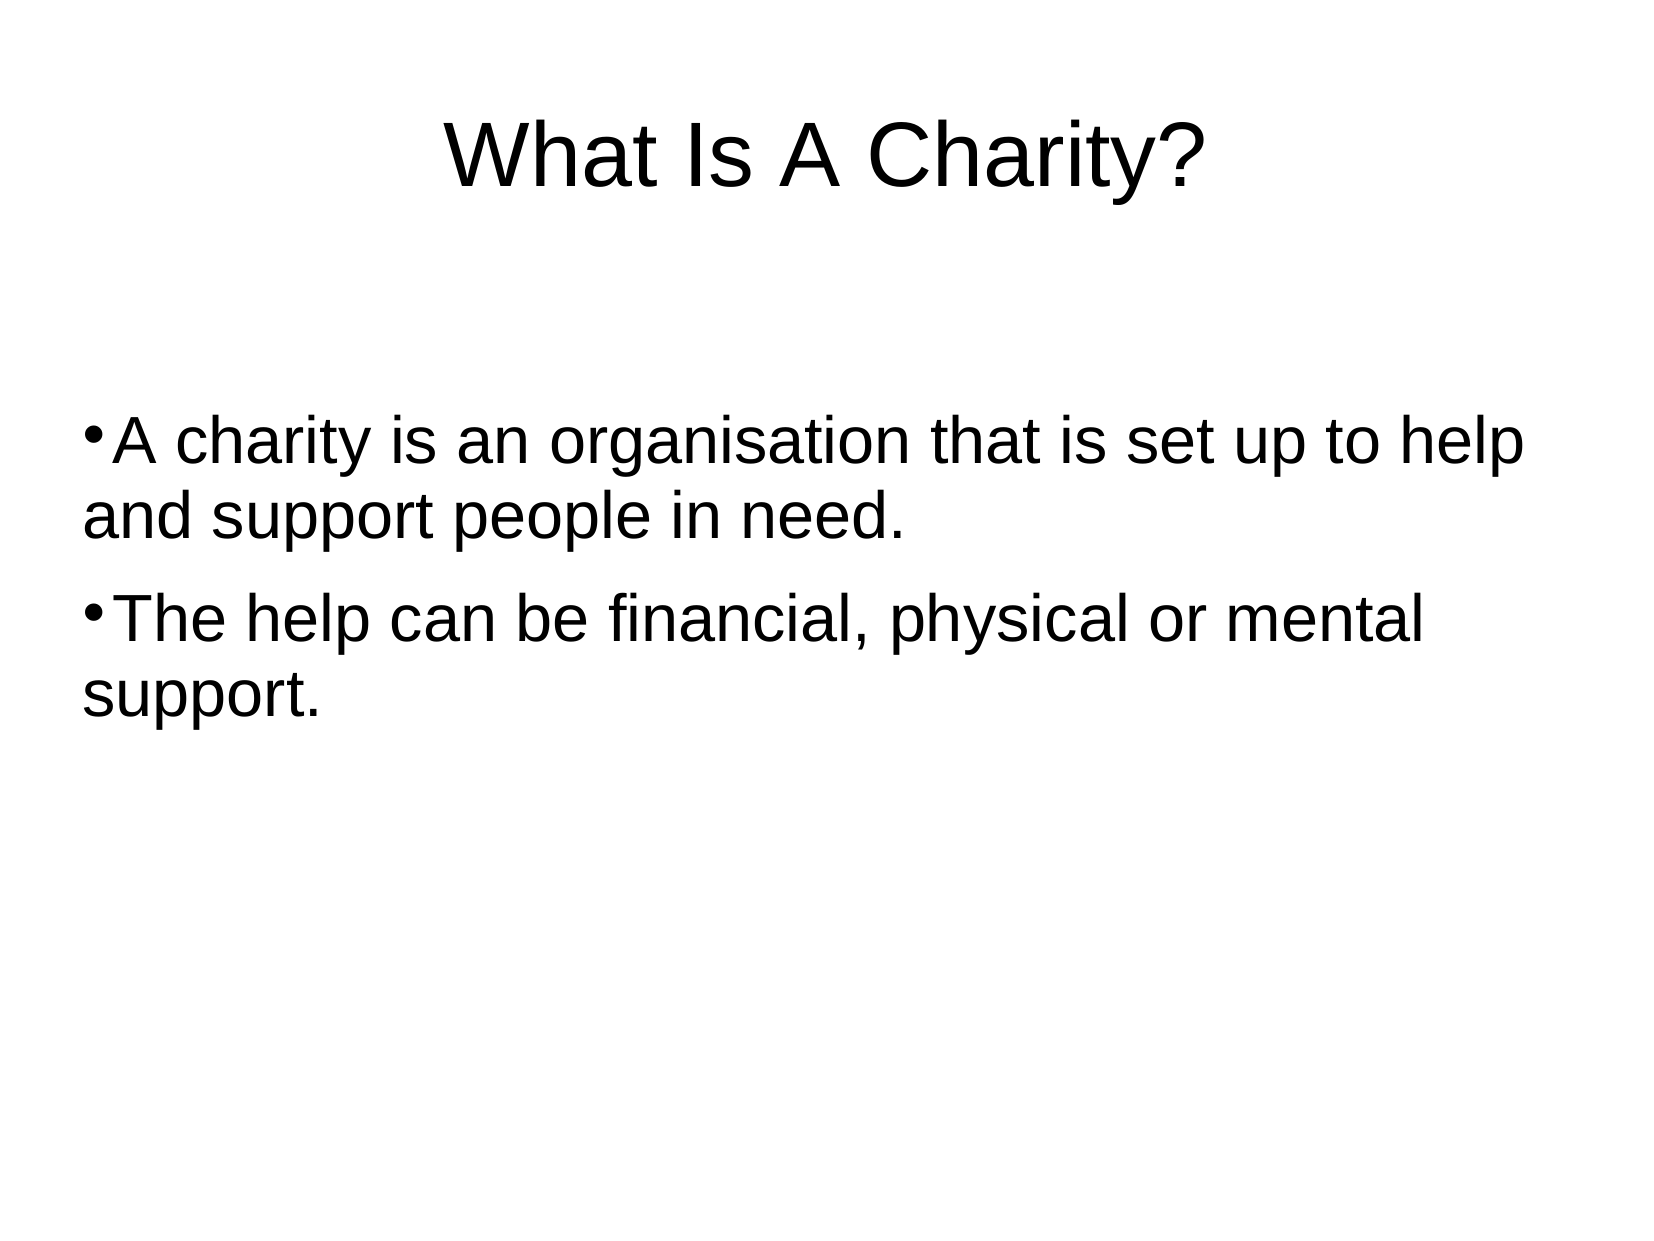

# What Is A Charity?
A charity is an organisation that is set up to help and support people in need.
The help can be financial, physical or mental support.